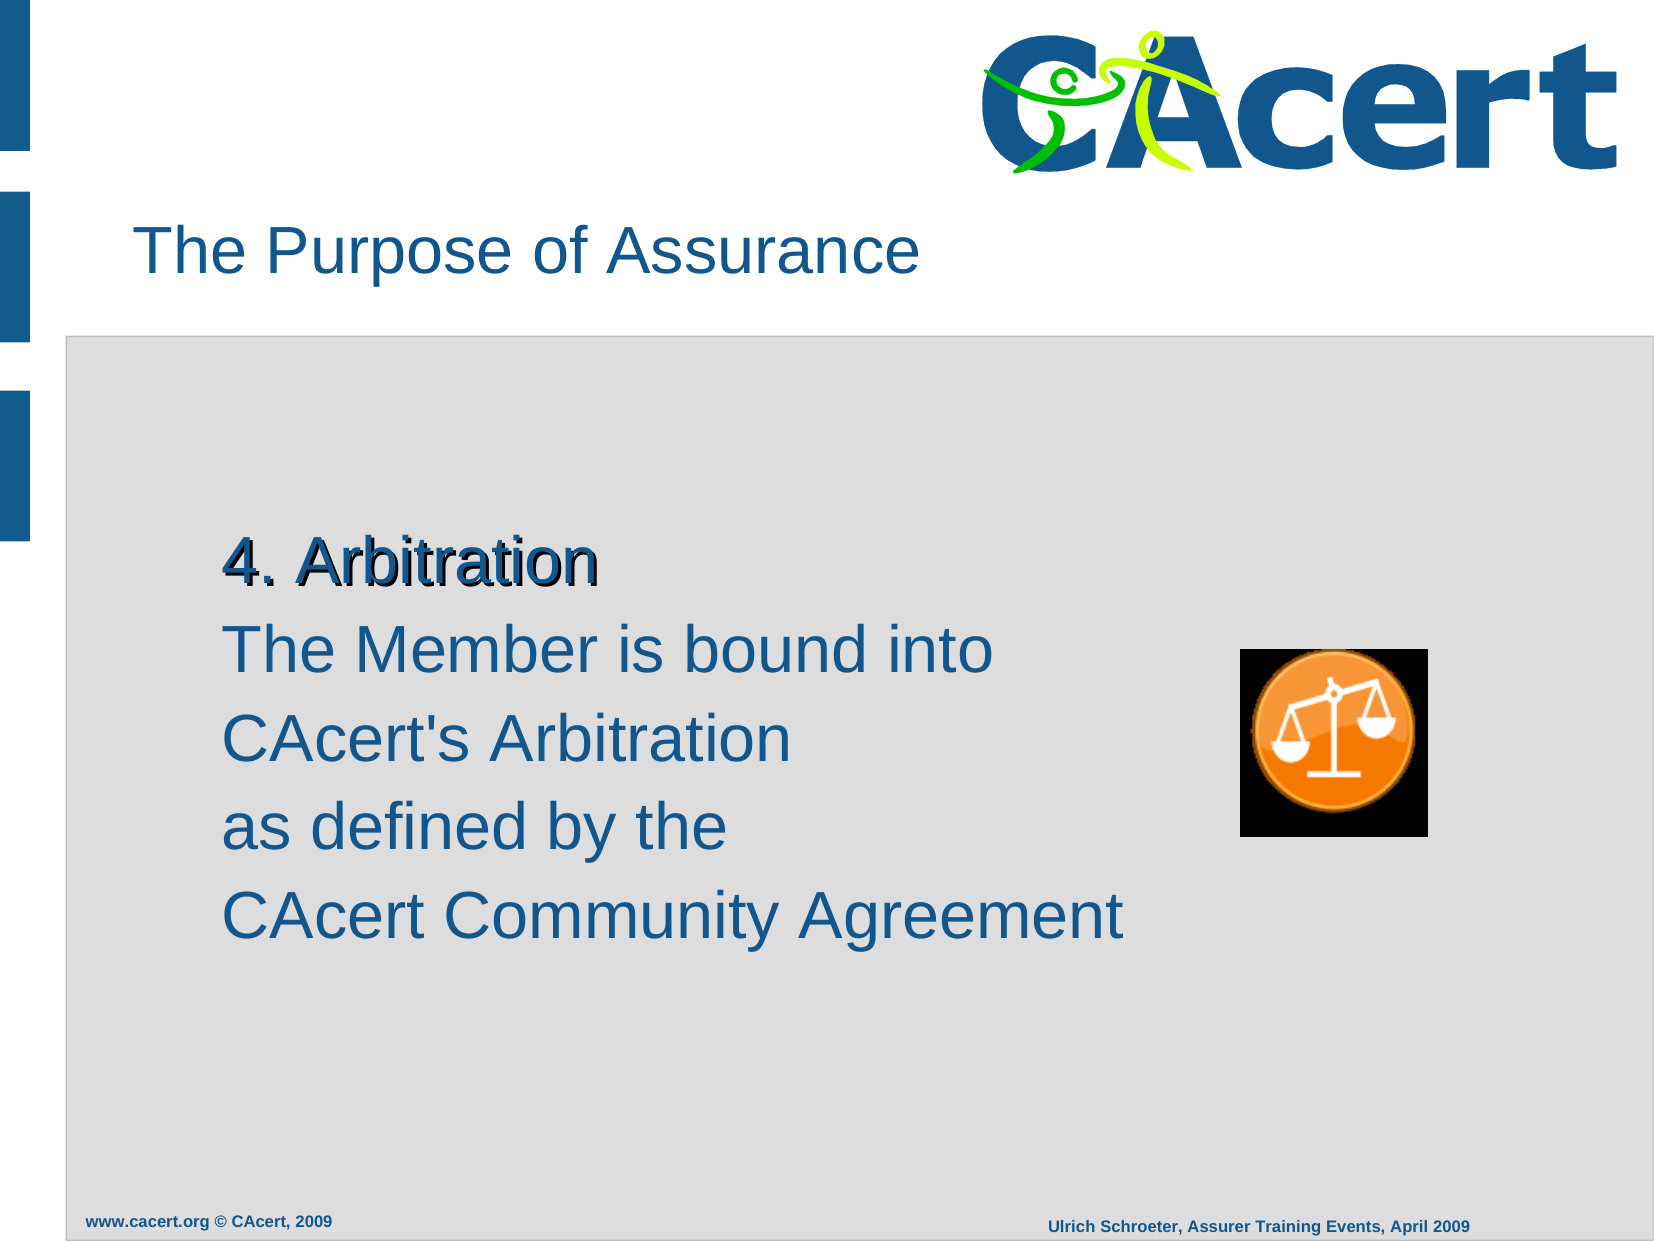

The Purpose of Assurance
4. Arbitration
The Member is bound into
CAcert's Arbitration
as defined by the
CAcert Community Agreement